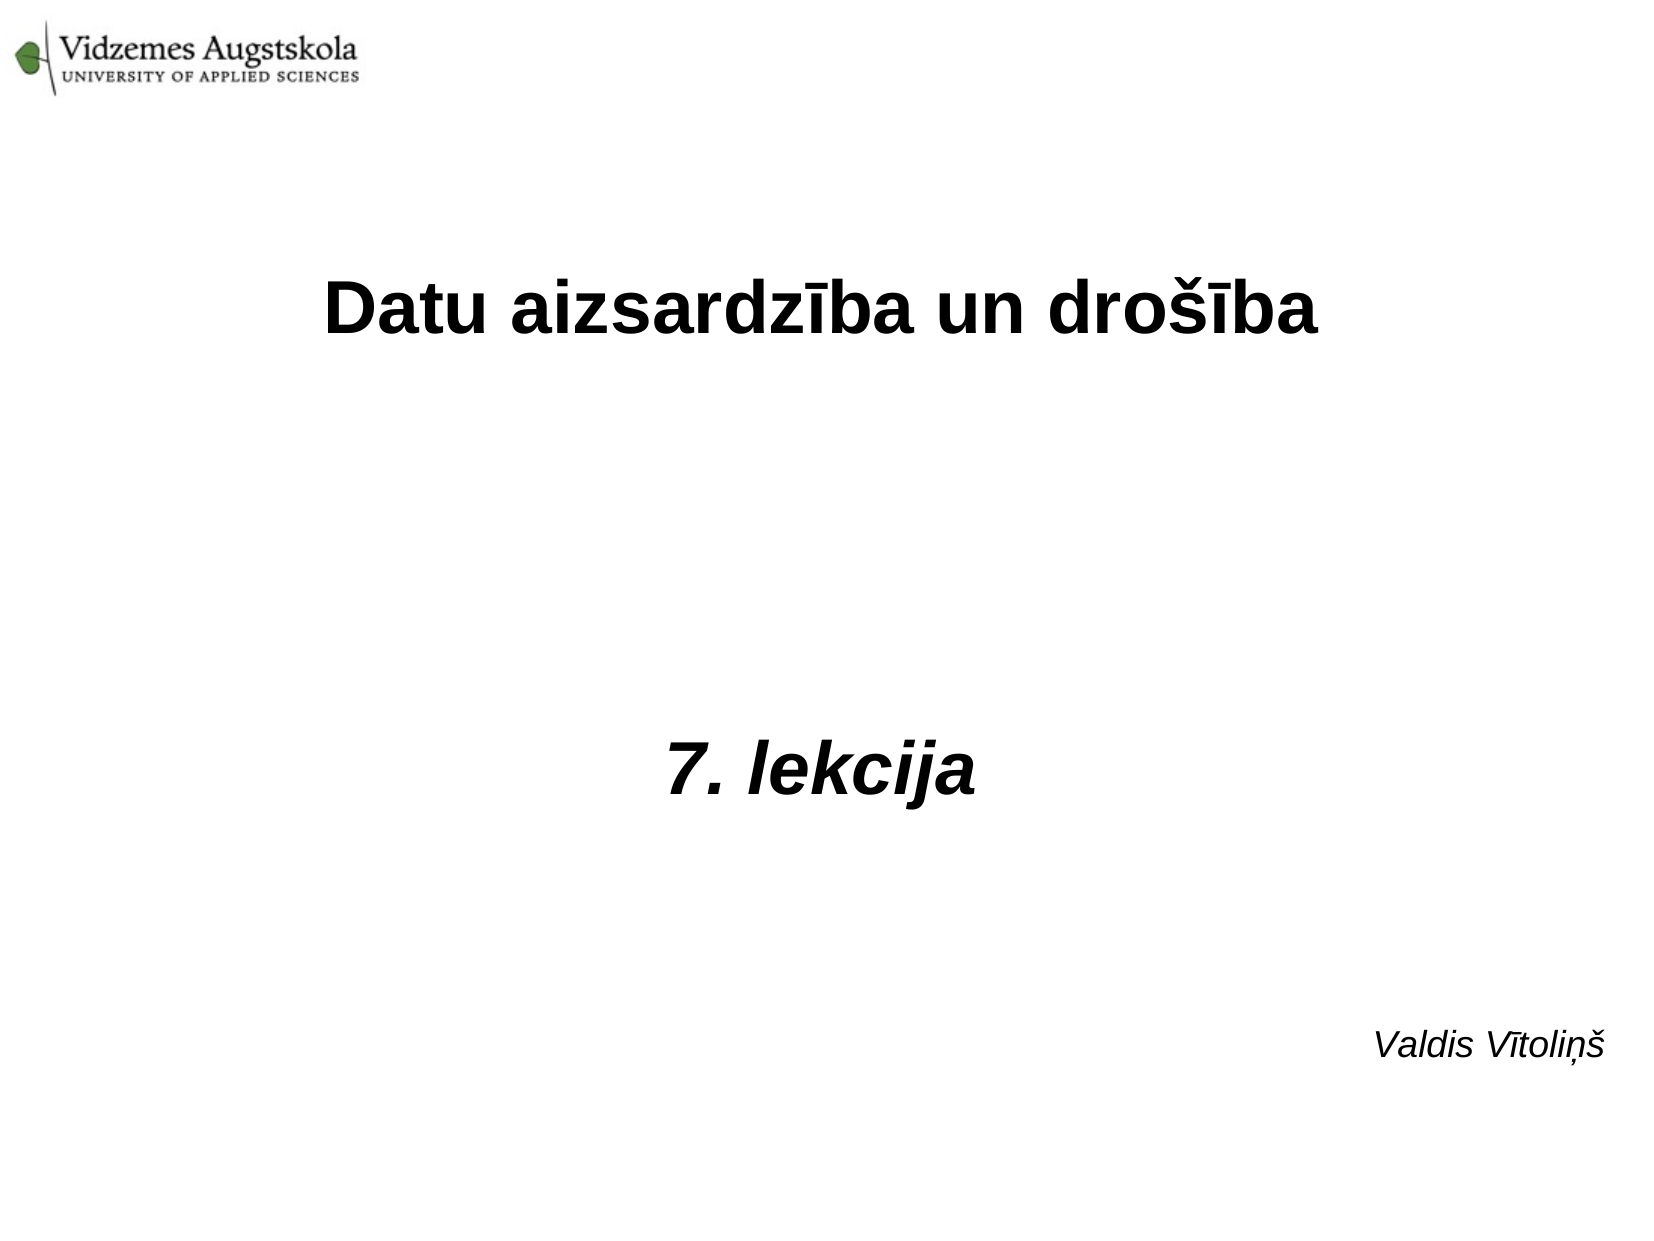

# Datu aizsardzība un drošība
7. lekcija
Valdis Vītoliņš